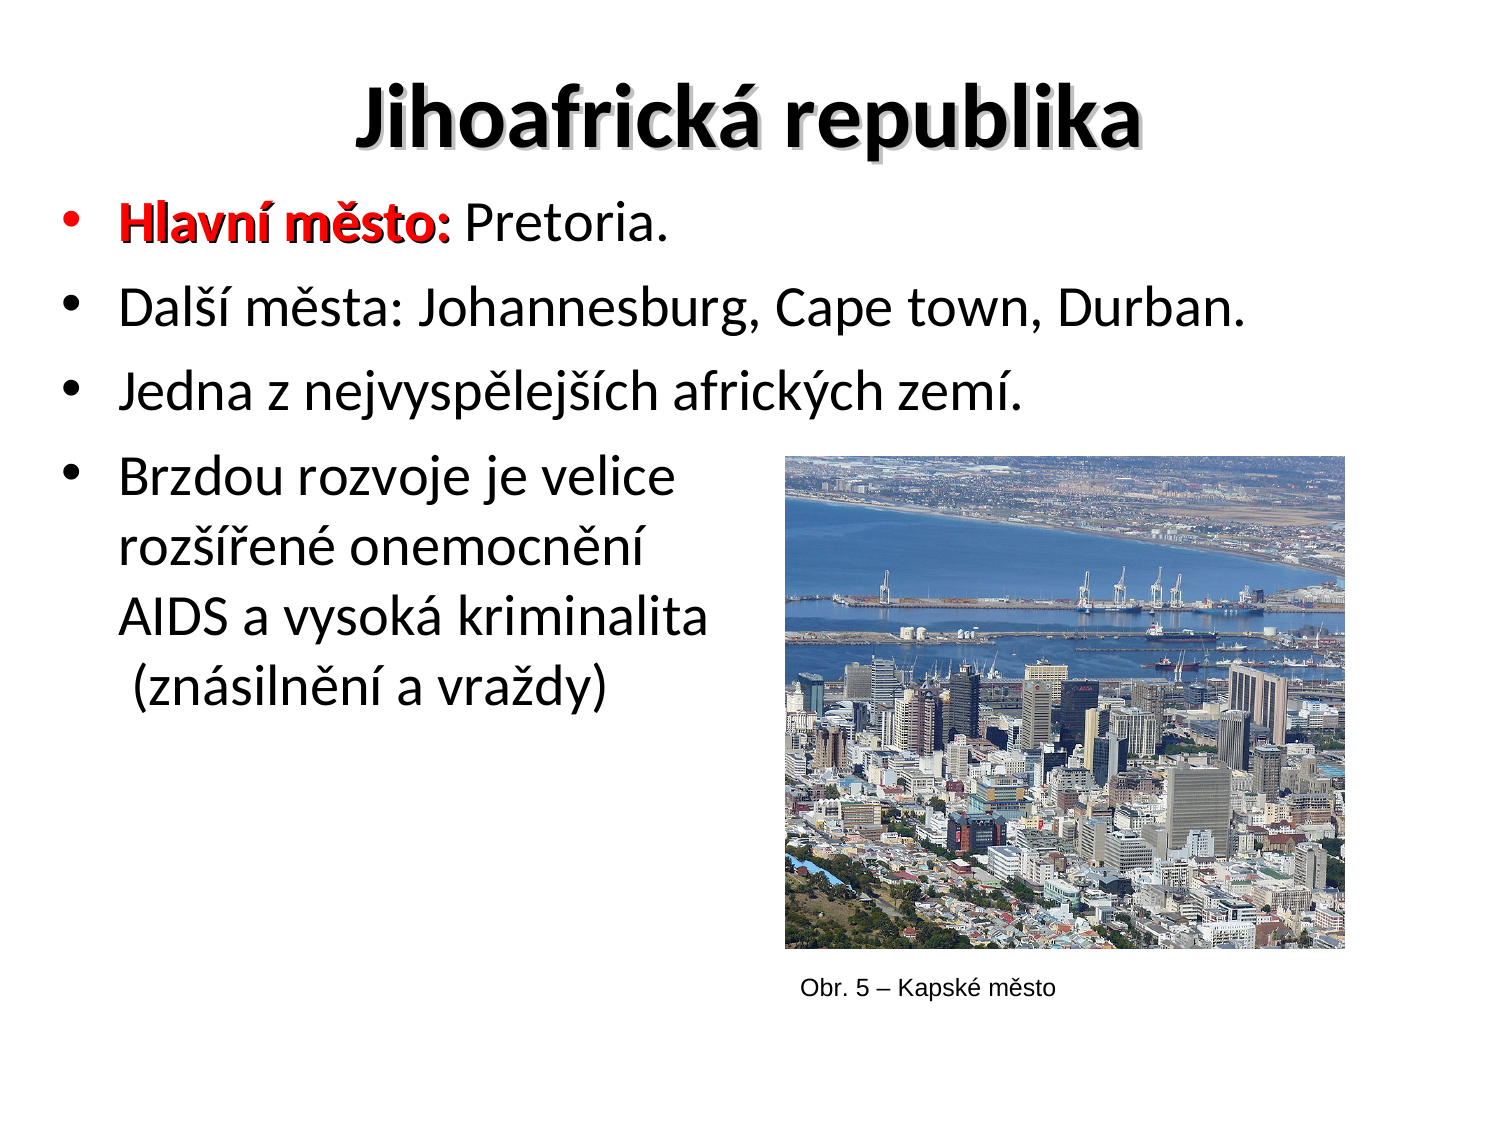

# Jihoafrická republika
Hlavní město: Pretoria.
Další města: Johannesburg, Cape town, Durban.
Jedna z nejvyspělejších afrických zemí.
Brzdou rozvoje je velice
rozšířené onemocnění
AIDS a vysoká kriminalita
 (znásilnění a vraždy)
Obr. 5 – Kapské město